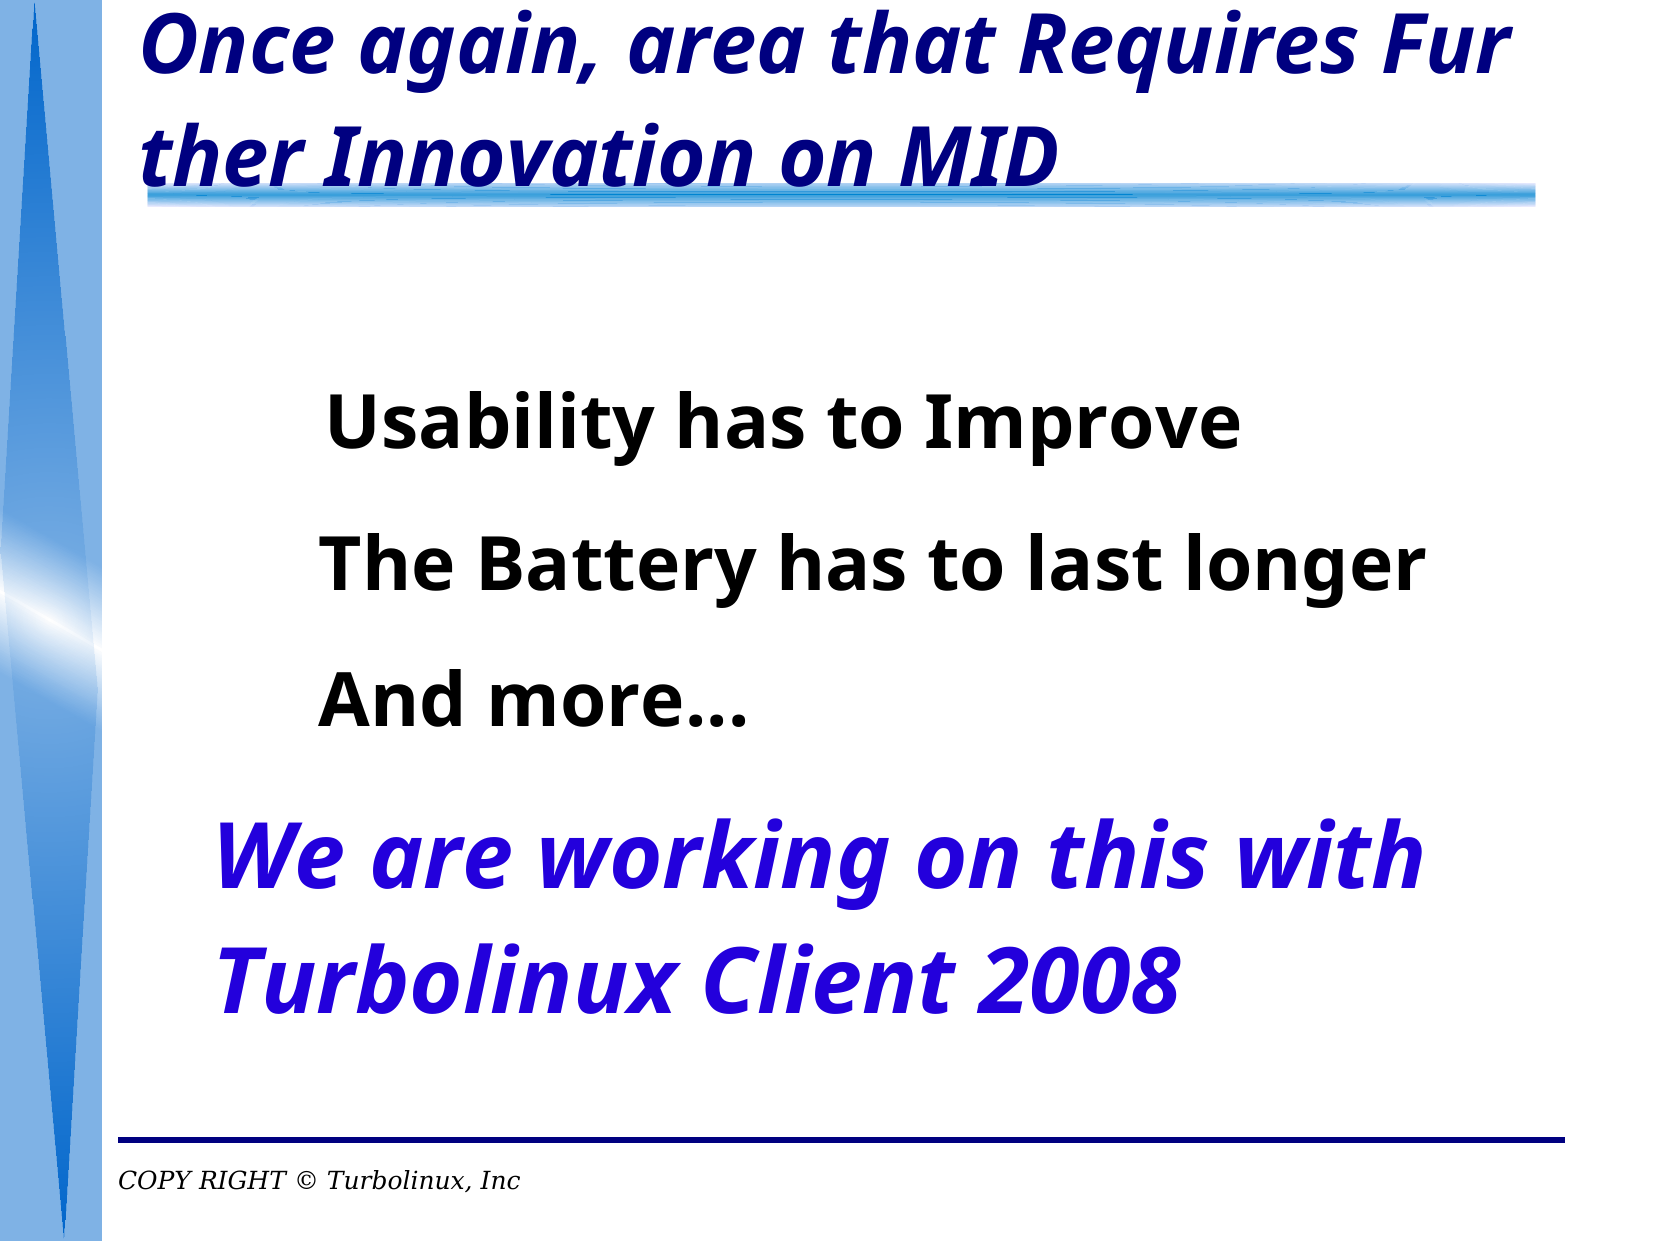

# Once again, area that Requires Further Innovation on MID
Usability has to Improve
The Battery has to last longer
And more...
We are working on this with
Turbolinux Client 2008